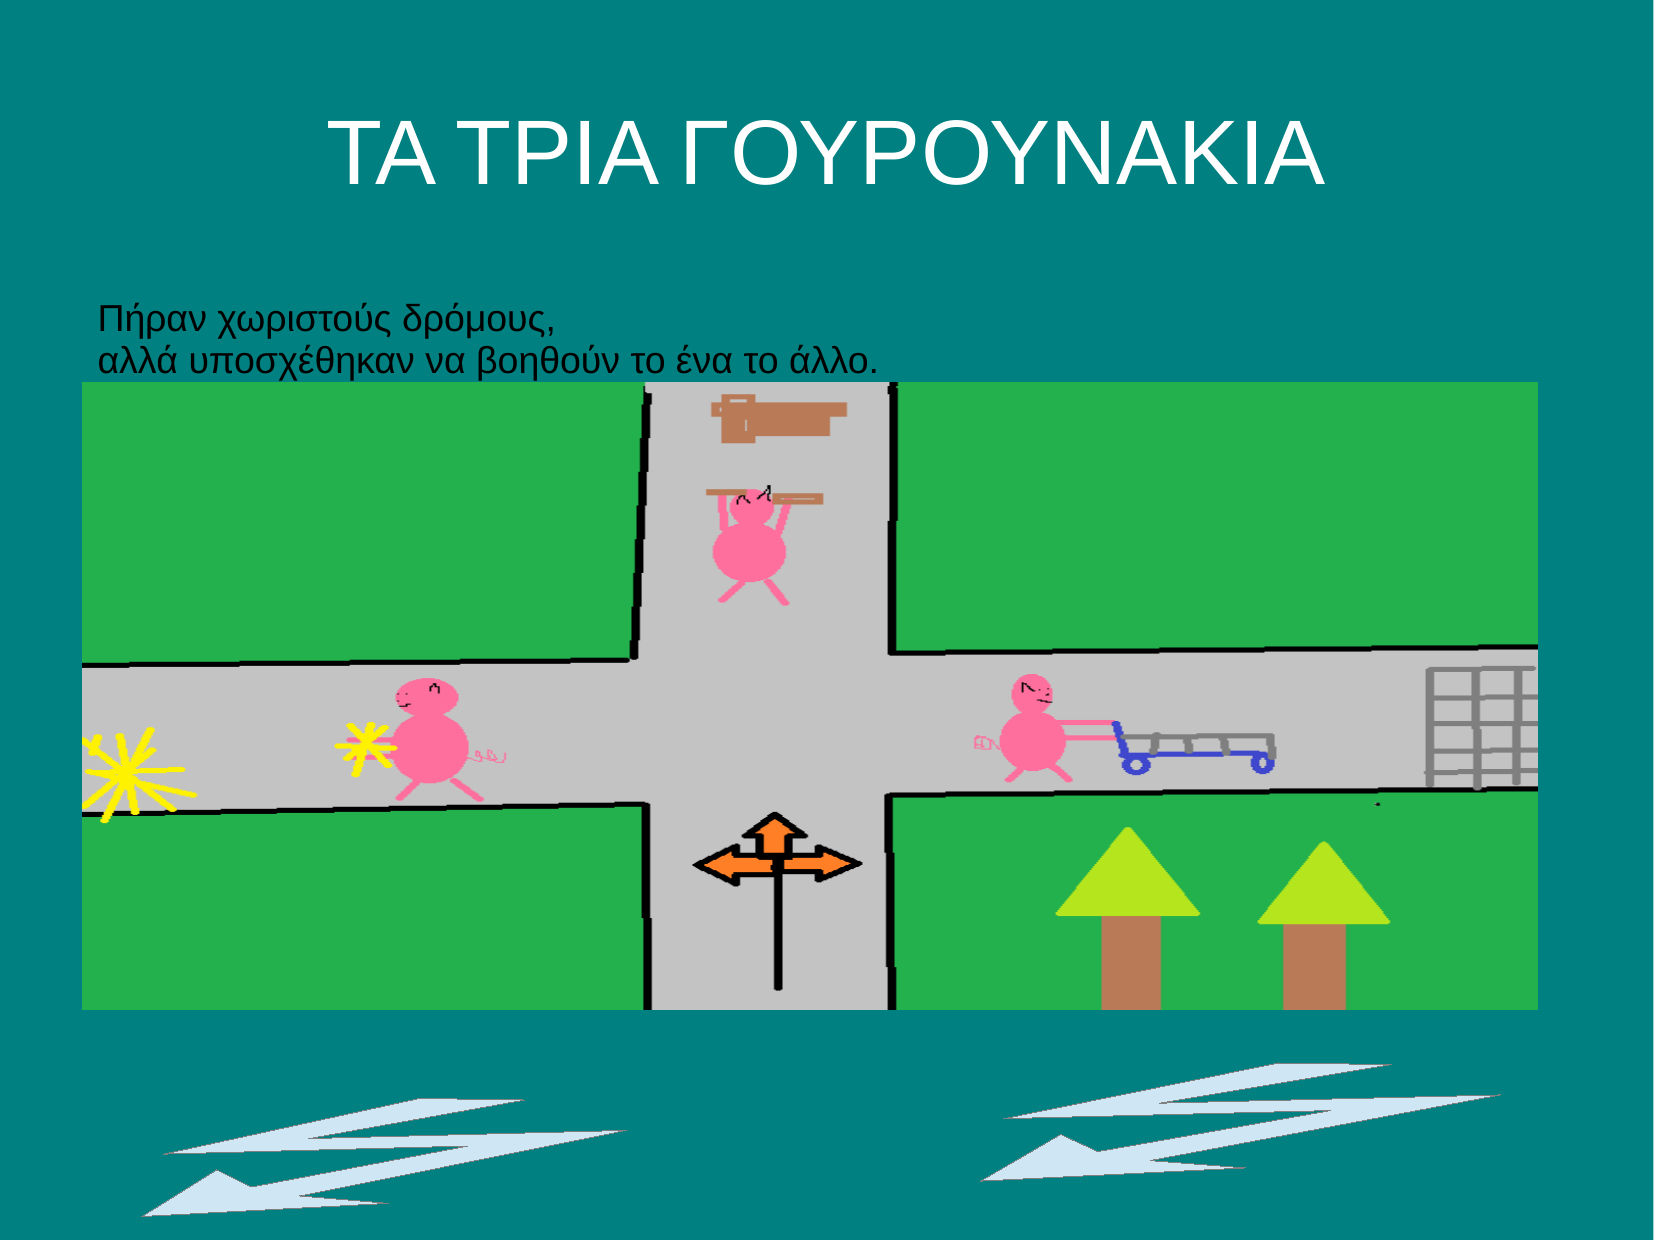

# ΤΑ ΤΡΙΑ ΓΟΥΡΟΥΝΑΚΙΑ
Πήραν χωριστούς δρόμους,
αλλά υποσχέθηκαν να βοηθούν το ένα το άλλο.